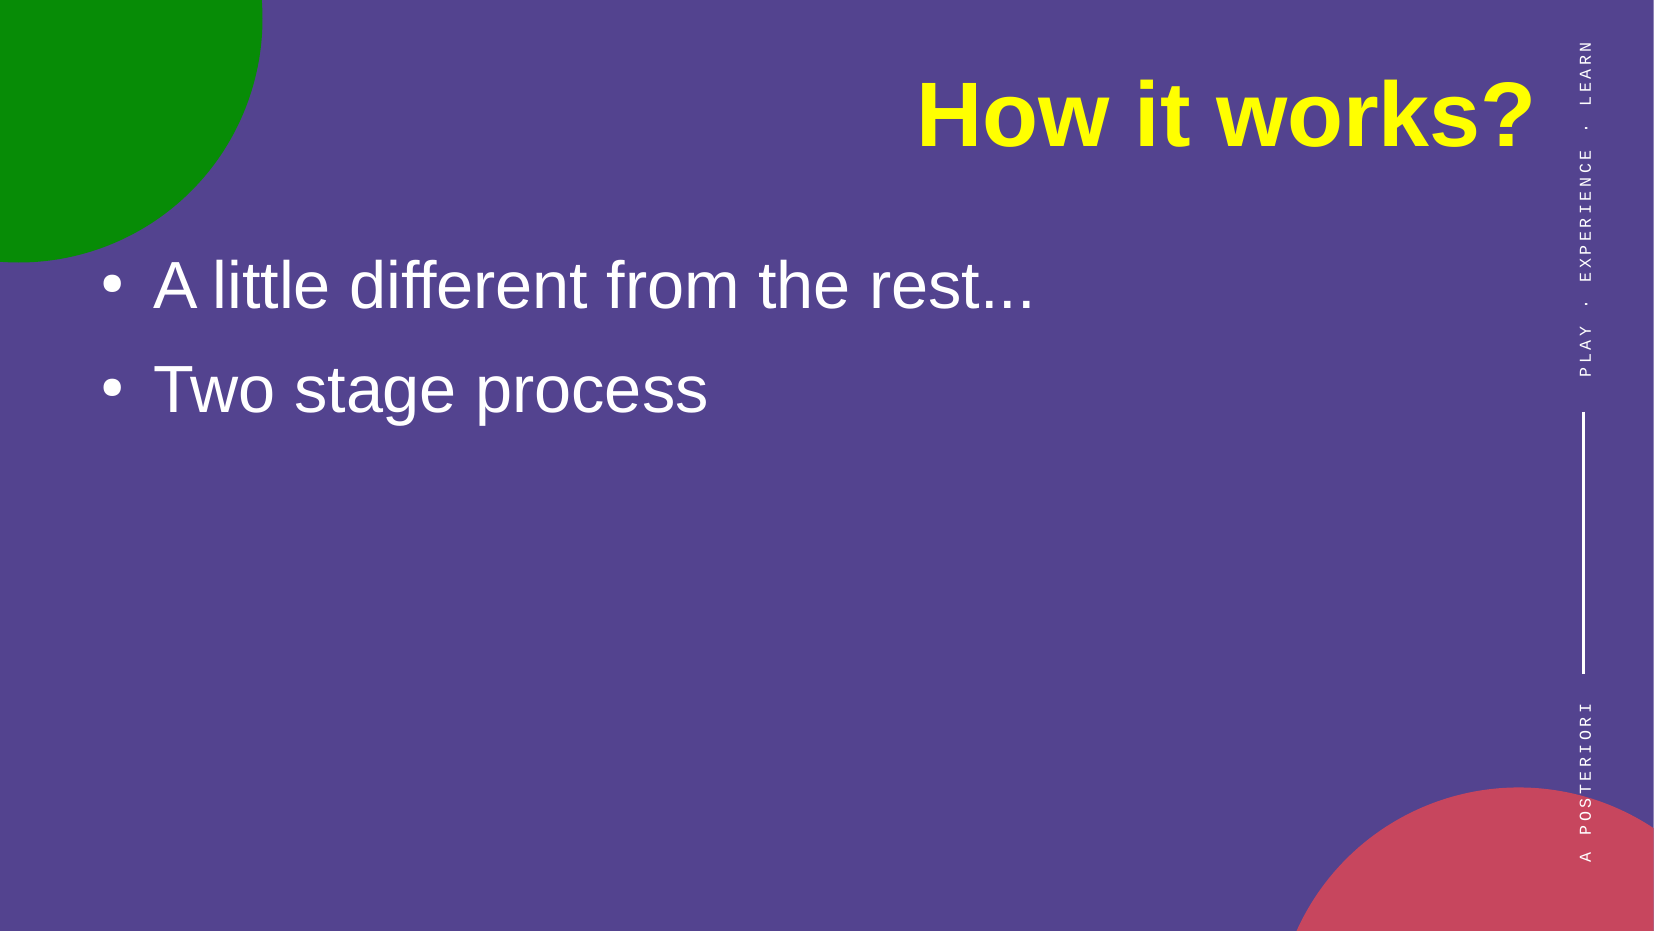

# How it works?
A little different from the rest...
Two stage process